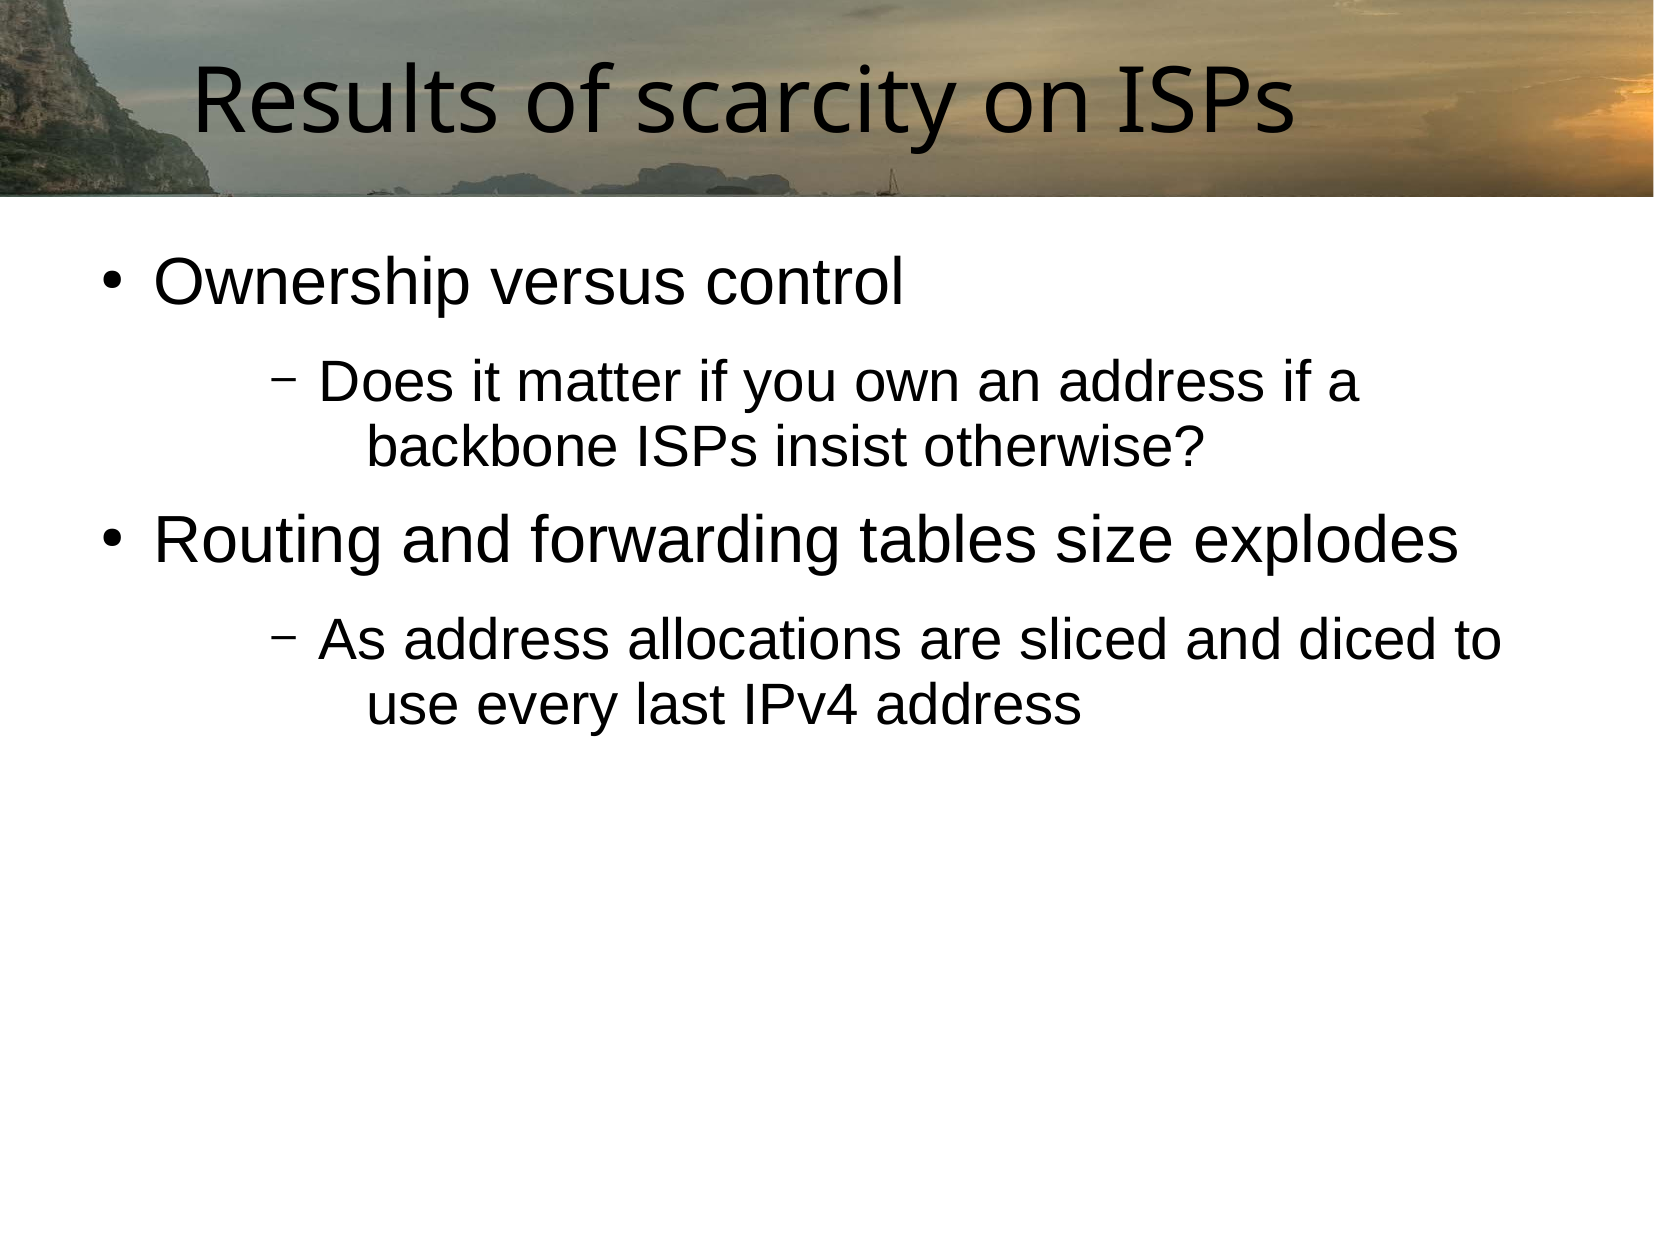

# Results of scarcity on ISPs
Ownership versus control
Does it matter if you own an address if a backbone ISPs insist otherwise?
Routing and forwarding tables size explodes
As address allocations are sliced and diced to use every last IPv4 address